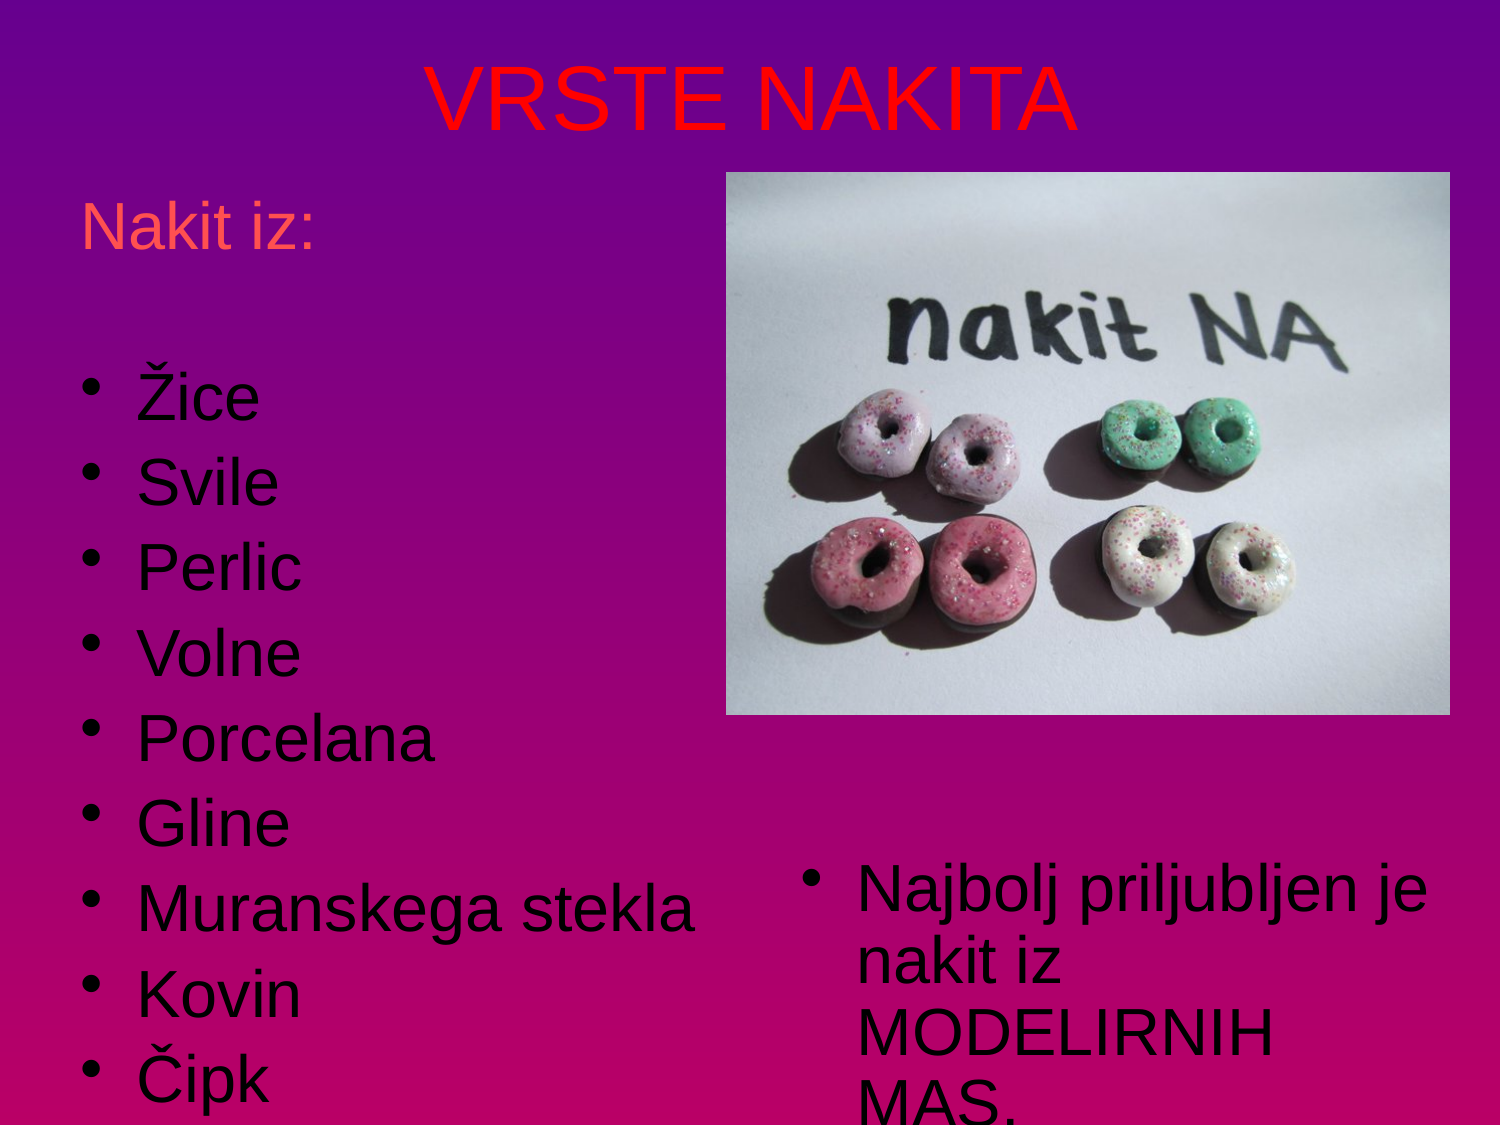

# VRSTE NAKITA
Nakit iz:
Žice
Svile
Perlic
Volne
Porcelana
Gline
Muranskega stekla
Kovin
Čipk
…
Najbolj priljubljen je nakit iz MODELIRNIH MAS.